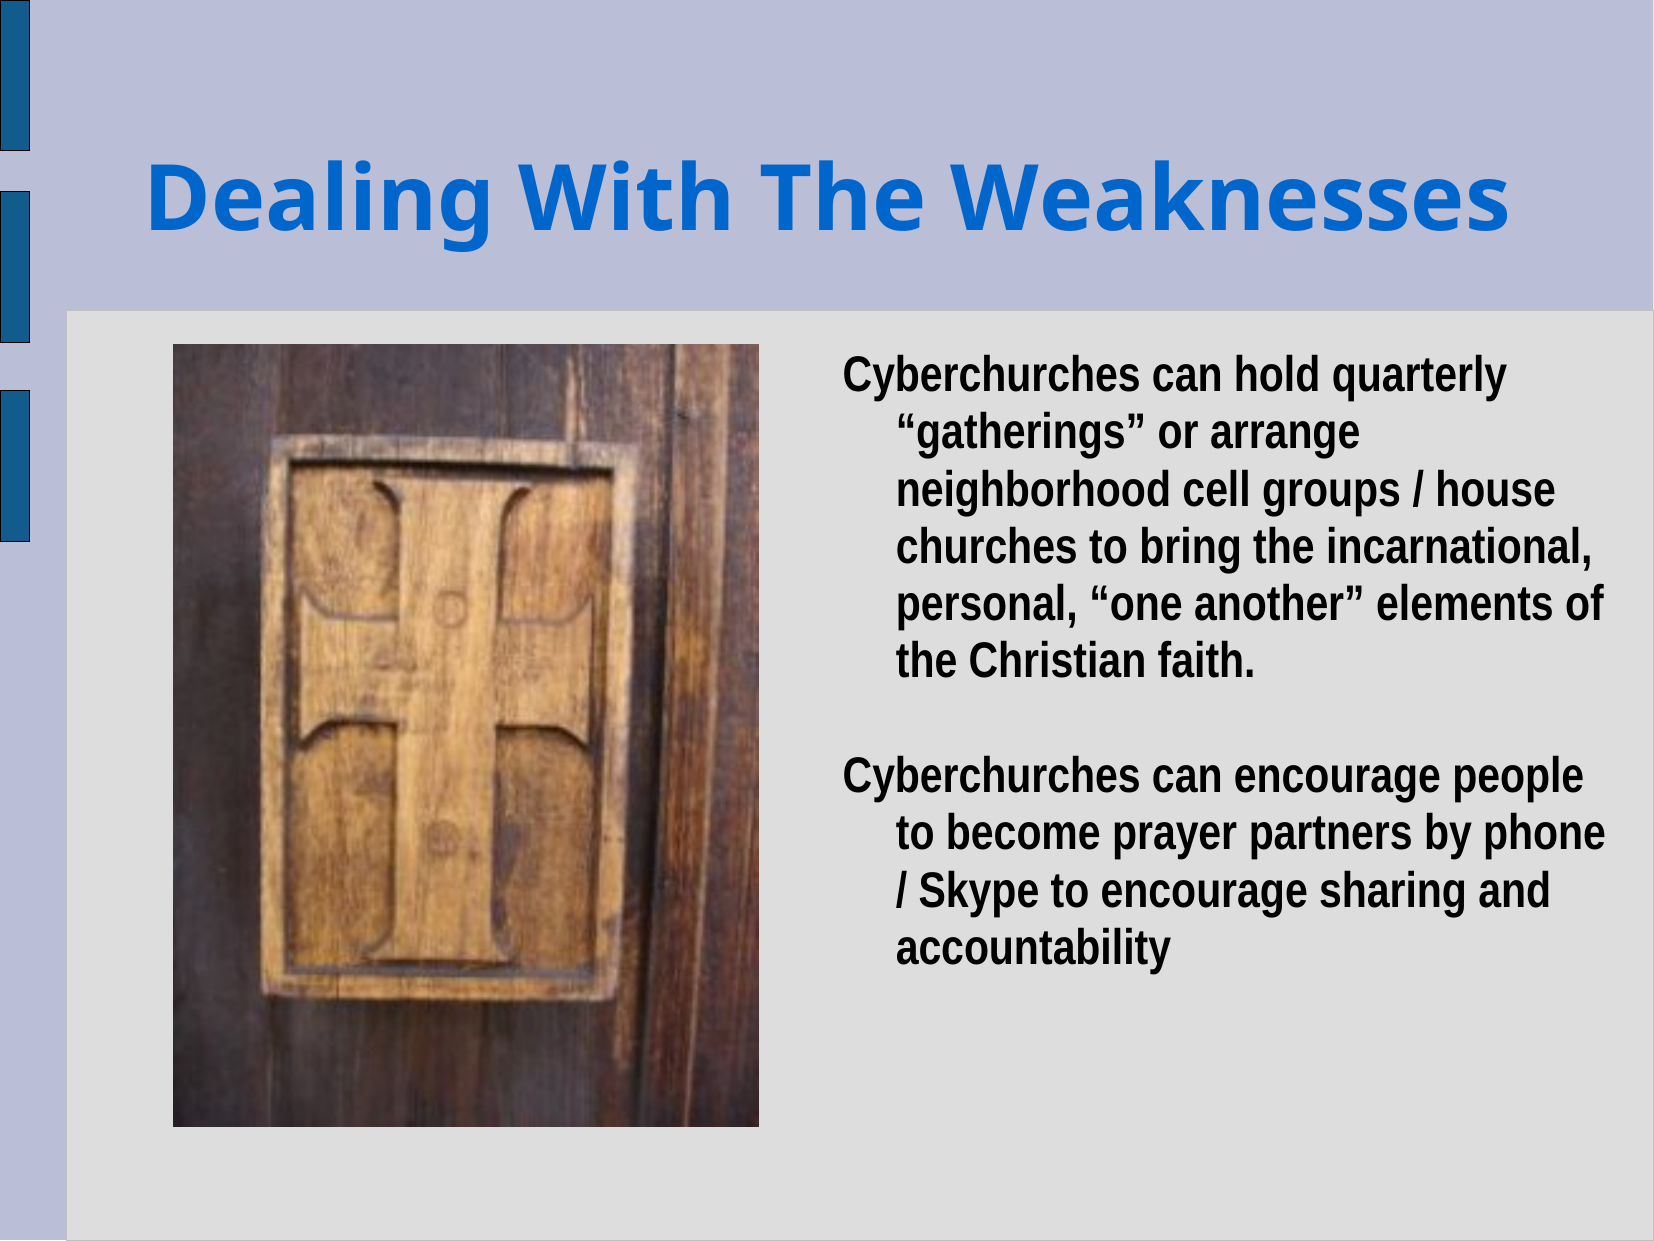

# Dealing With The Weaknesses
Cyberchurches can hold quarterly “gatherings” or arrange neighborhood cell groups / house churches to bring the incarnational, personal, “one another” elements of the Christian faith.
Cyberchurches can encourage people to become prayer partners by phone / Skype to encourage sharing and accountability